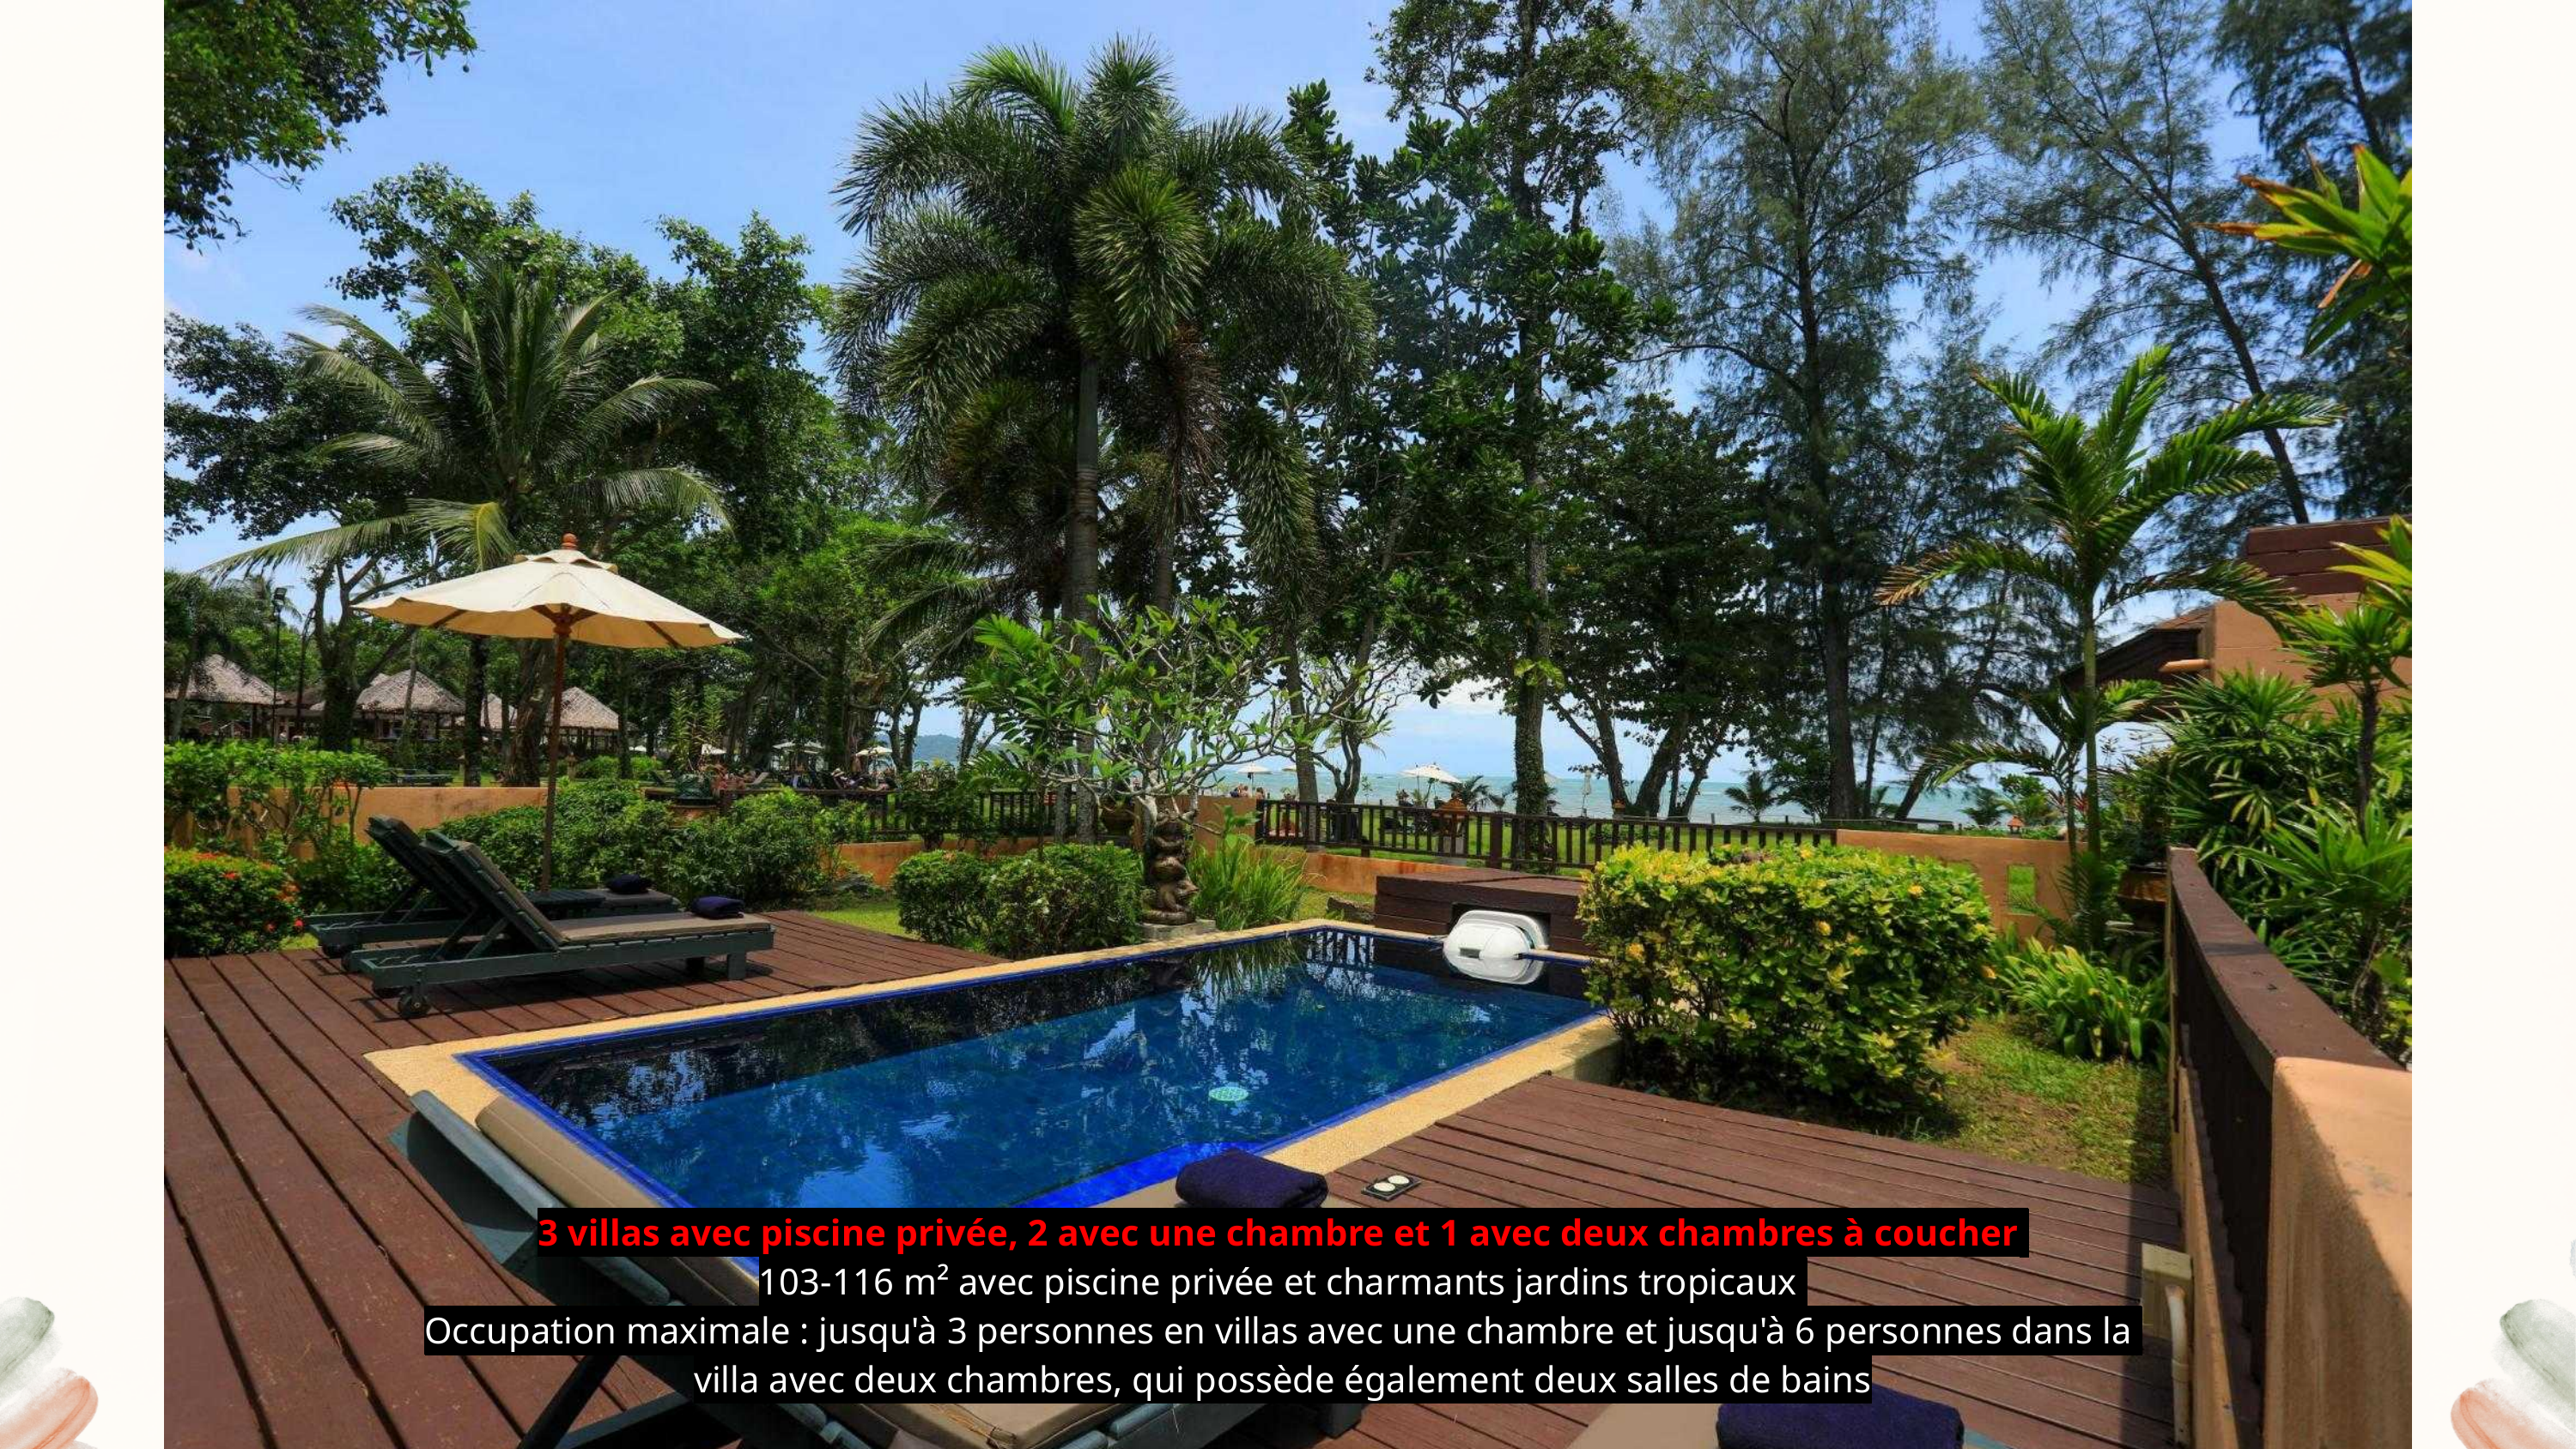

3 villas avec piscine privée, 2 avec une chambre et 1 avec deux chambres à coucher
103-116 m² avec piscine privée et charmants jardins tropicaux
Occupation maximale : jusqu'à 3 personnes en villas avec une chambre et jusqu'à 6 personnes dans la
villa avec deux chambres, qui possède également deux salles de bains